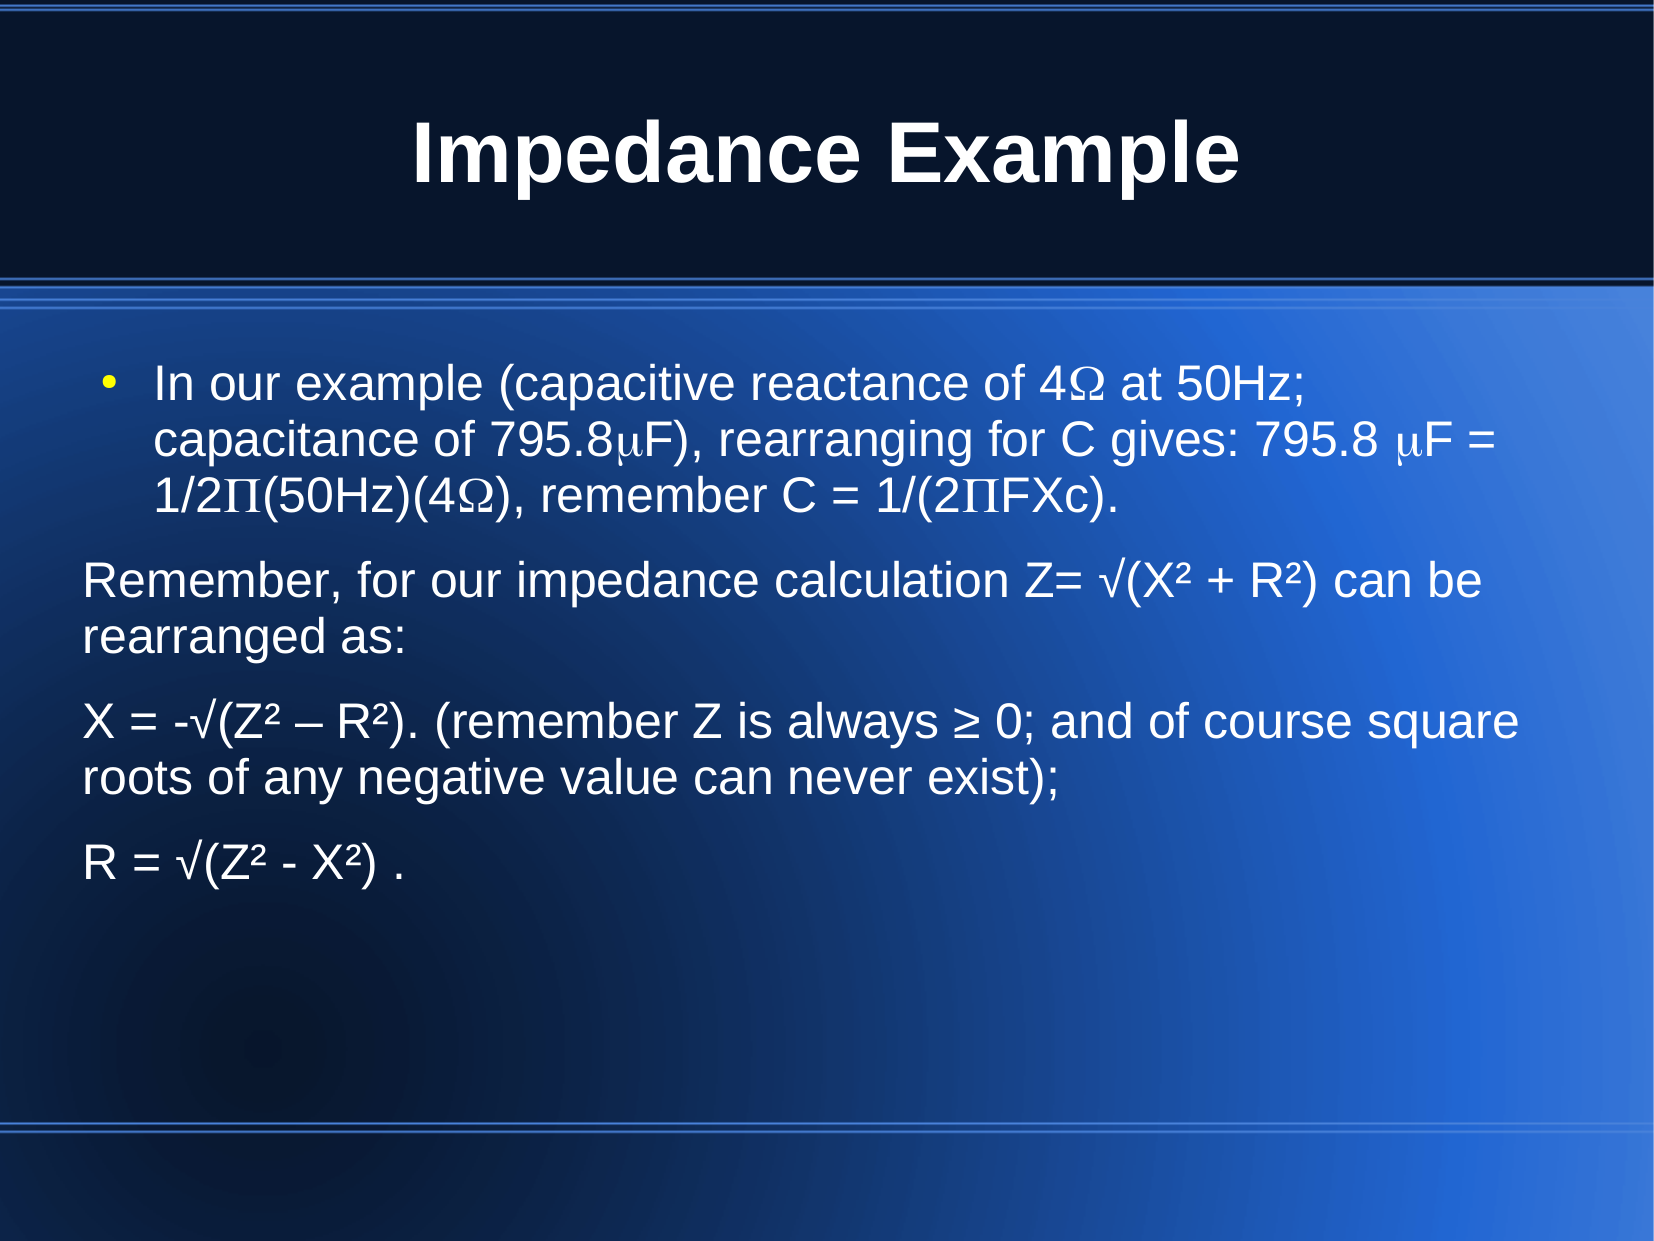

# Impedance Example
In our example (capacitive reactance of 4W at 50Hz; capacitance of 795.8mF), rearranging for C gives: 795.8 mF = 1/2P(50Hz)(4W), remember C = 1/(2PFXc).
Remember, for our impedance calculation Z= √(X² + R²) can be rearranged as:
X = -√(Z² – R²). (remember Z is always ≥ 0; and of course square roots of any negative value can never exist);
R = √(Z² - X²) .